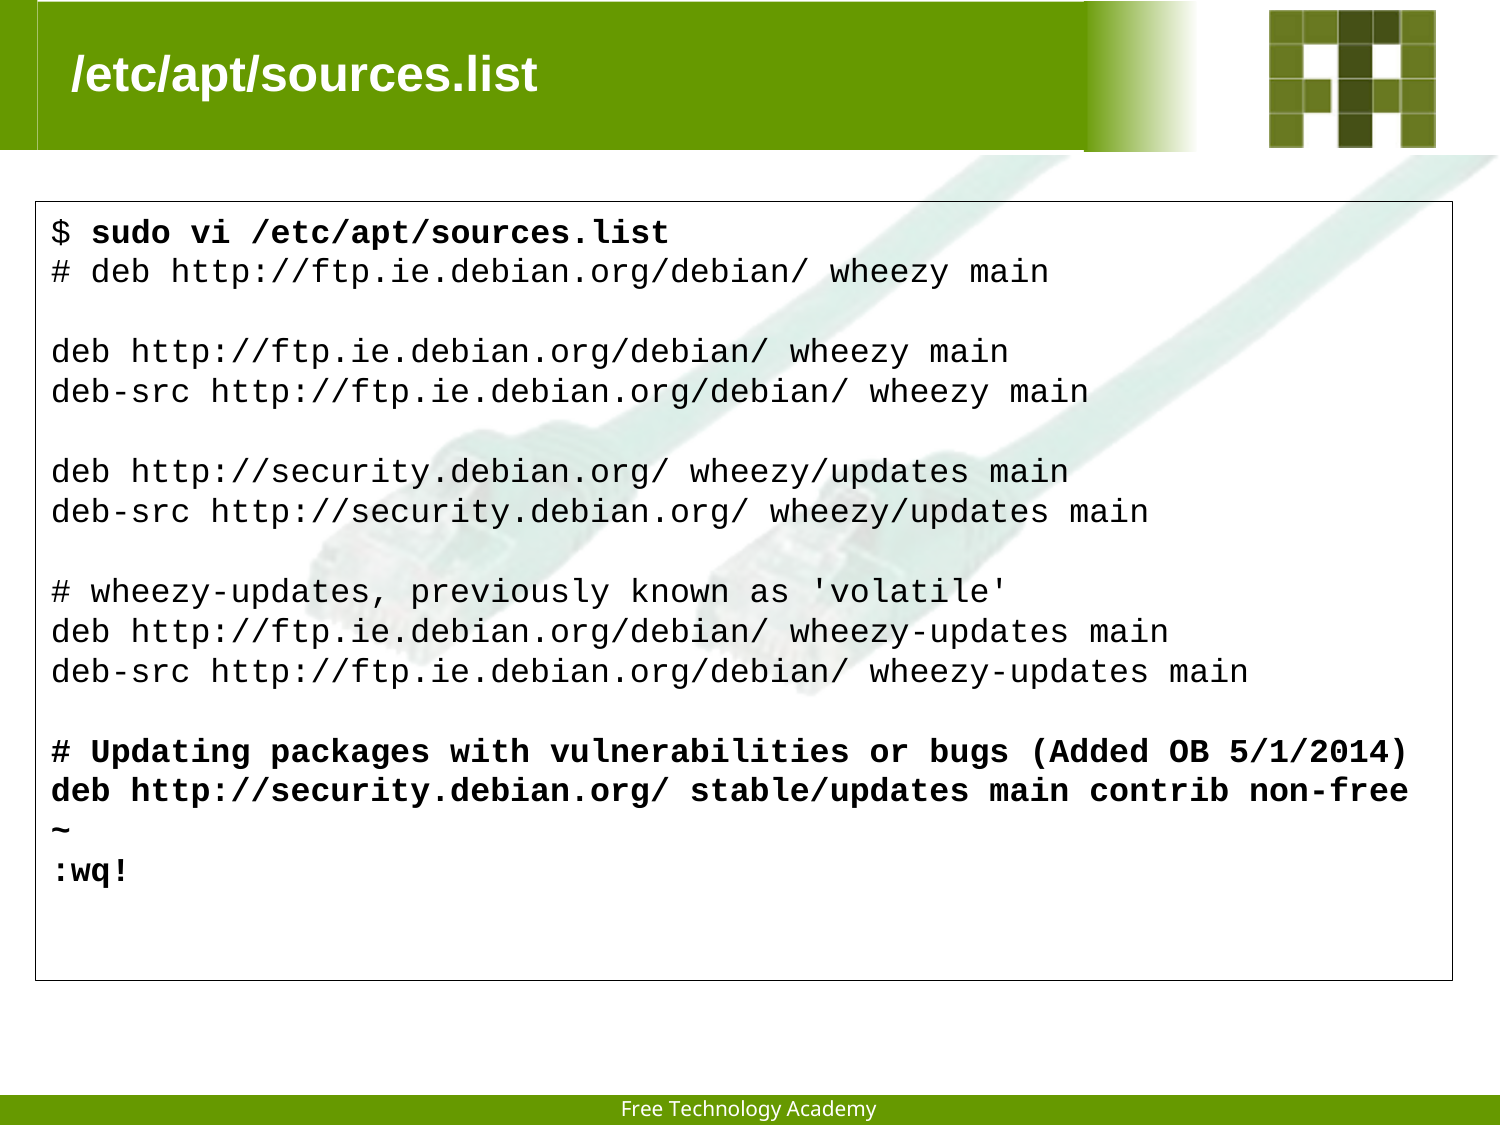

# /etc/apt/sources.list
$ sudo vi /etc/apt/sources.list
# deb http://ftp.ie.debian.org/debian/ wheezy main
deb http://ftp.ie.debian.org/debian/ wheezy main
deb-src http://ftp.ie.debian.org/debian/ wheezy main
deb http://security.debian.org/ wheezy/updates main
deb-src http://security.debian.org/ wheezy/updates main
# wheezy-updates, previously known as 'volatile'
deb http://ftp.ie.debian.org/debian/ wheezy-updates main
deb-src http://ftp.ie.debian.org/debian/ wheezy-updates main
# Updating packages with vulnerabilities or bugs (Added OB 5/1/2014)
deb http://security.debian.org/ stable/updates main contrib non-free
~
:wq!